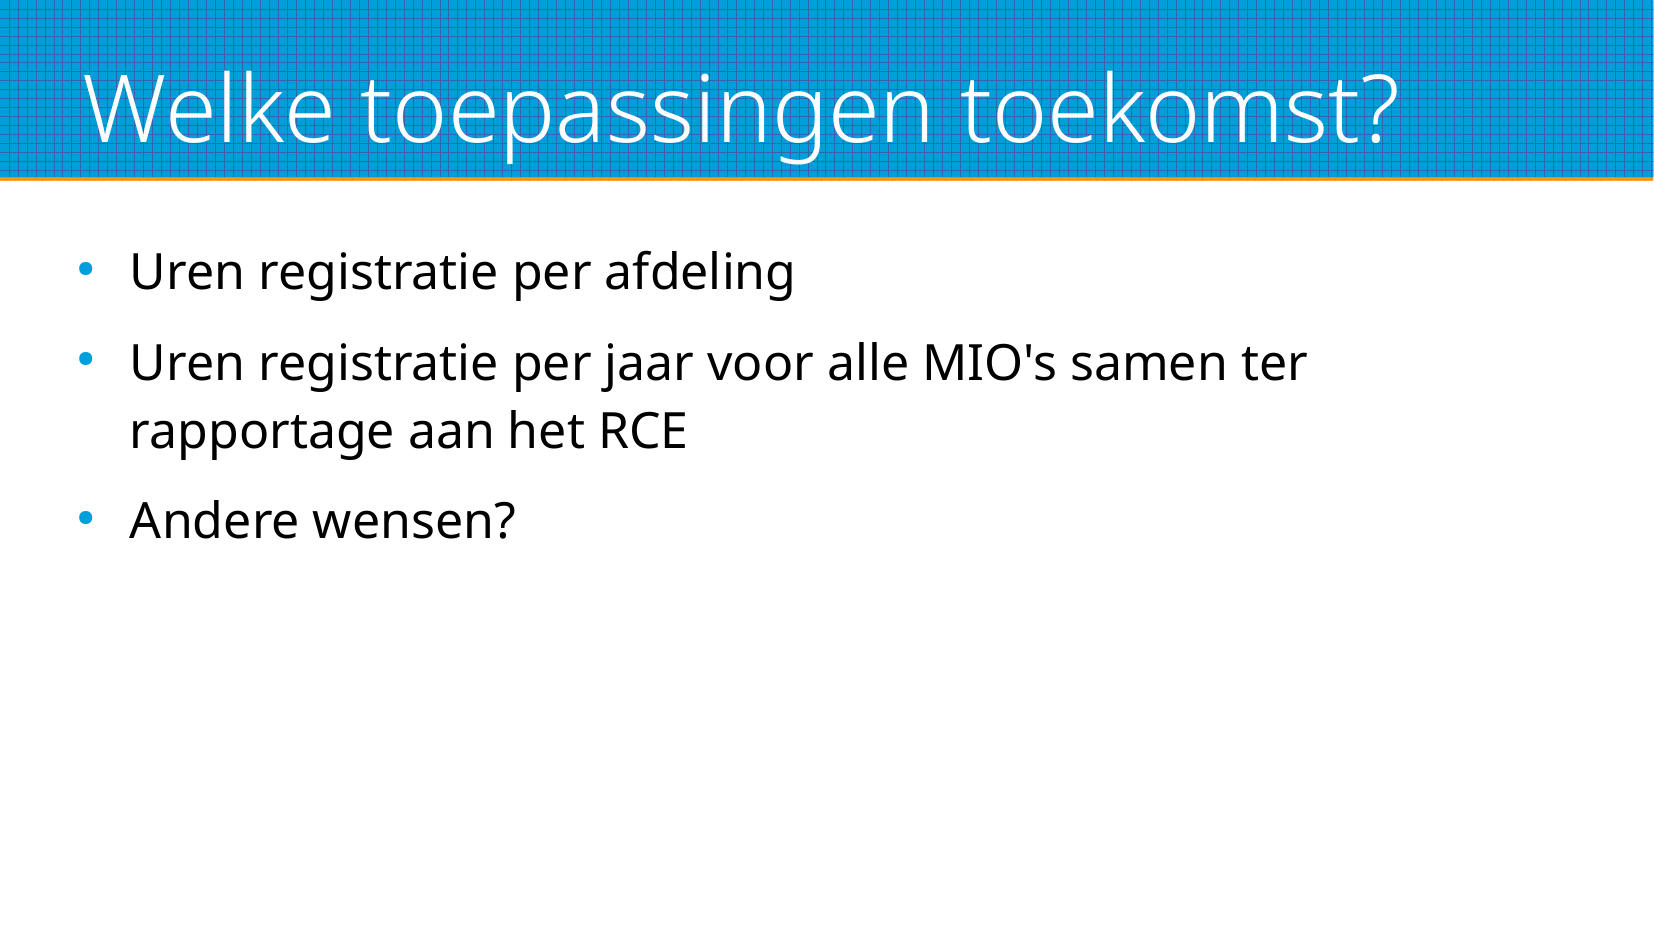

# Welke toepassingen toekomst?
Uren registratie per afdeling
Uren registratie per jaar voor alle MIO's samen ter rapportage aan het RCE
Andere wensen?